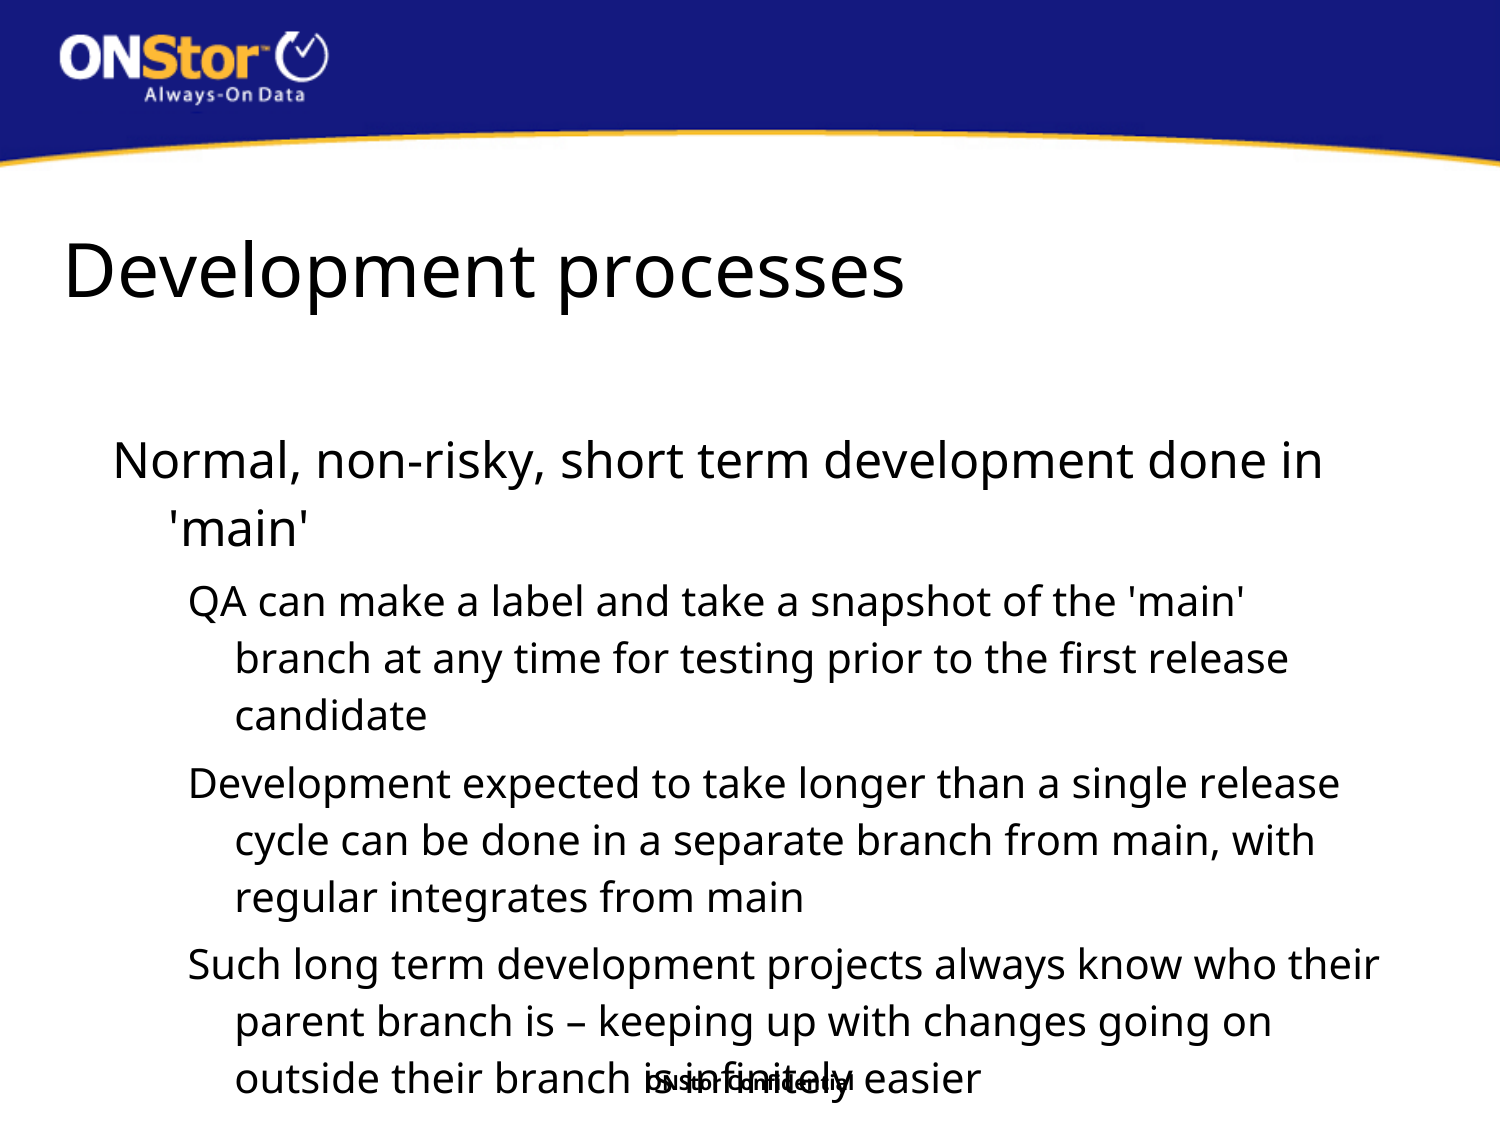

# Development processes
Normal, non-risky, short term development done in 'main'
QA can make a label and take a snapshot of the 'main' branch at any time for testing prior to the first release candidate
Development expected to take longer than a single release cycle can be done in a separate branch from main, with regular integrates from main
Such long term development projects always know who their parent branch is – keeping up with changes going on outside their branch is infinitely easier